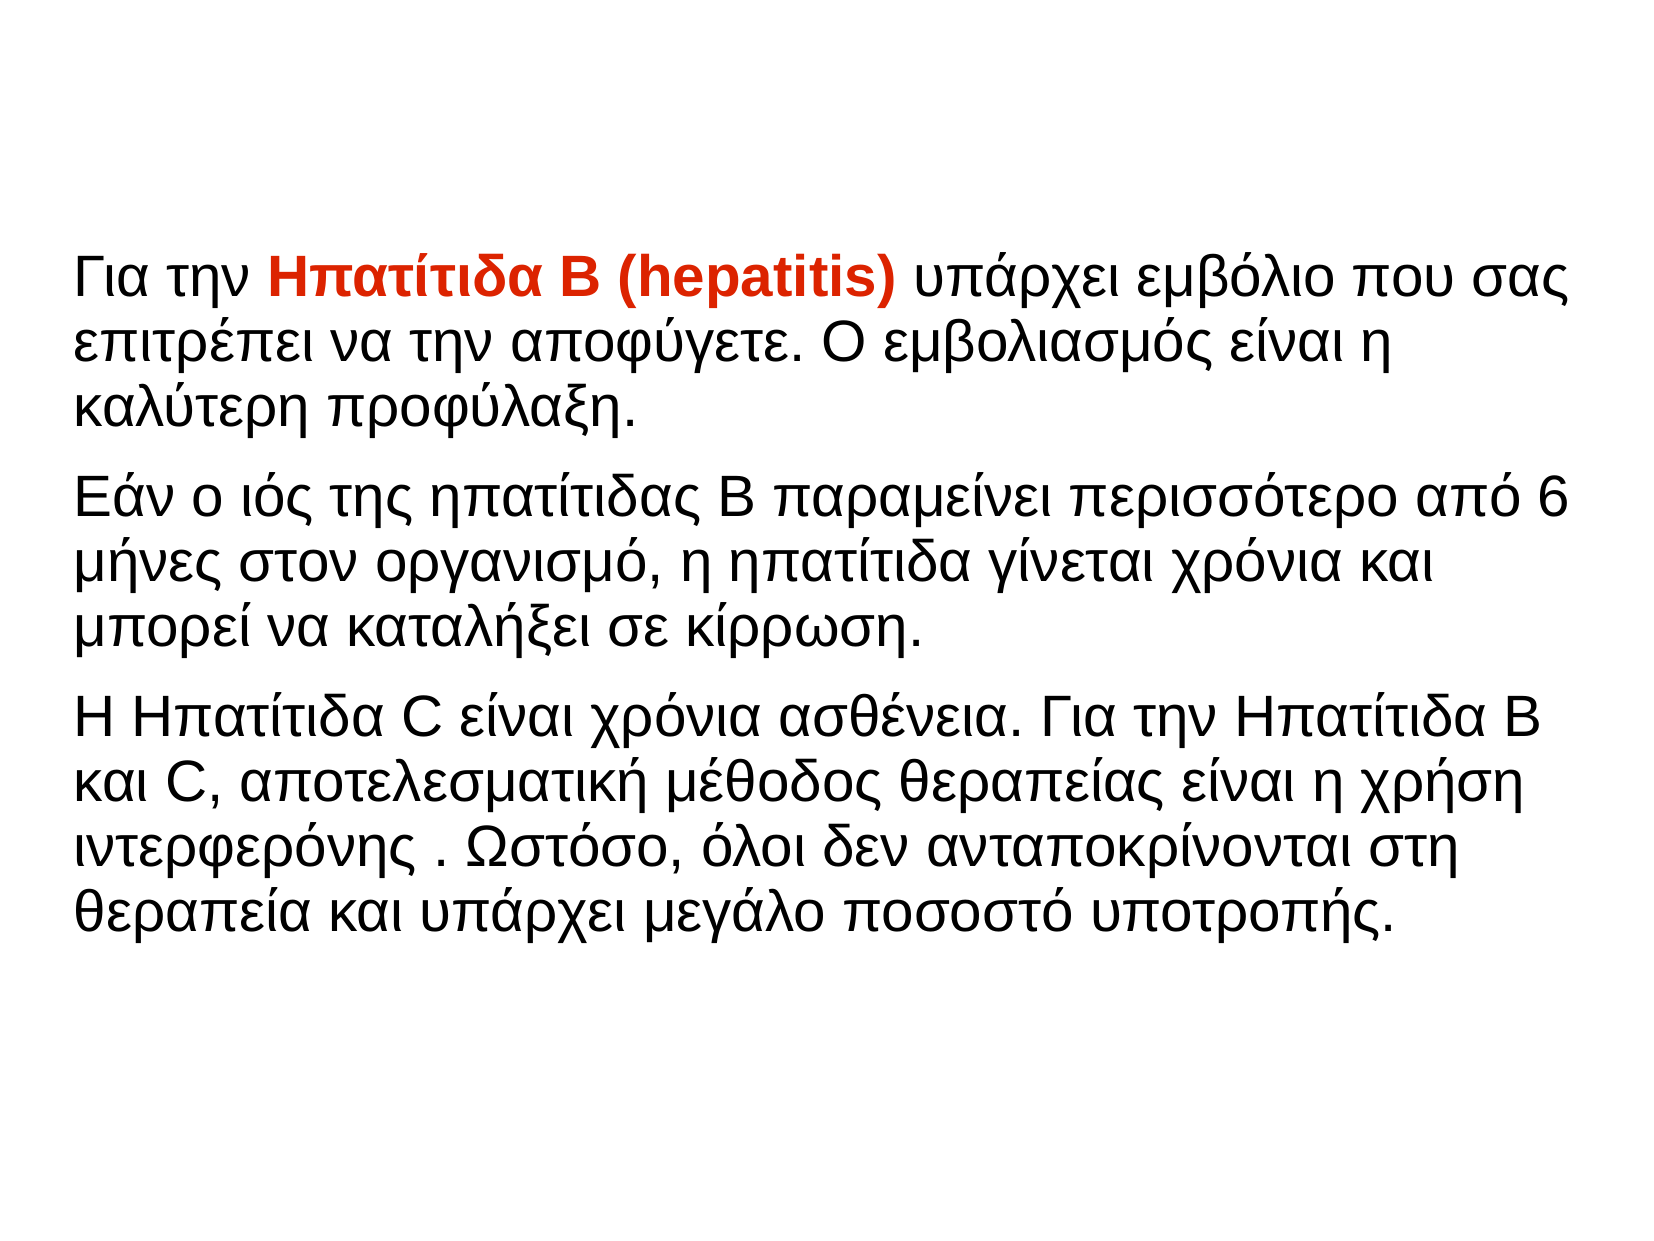

Για την Ηπατίτιδα Β (hepatitis) υπάρχει εμβόλιο που σας επιτρέπει να την αποφύγετε. Ο εμβολιασμός είναι η καλύτερη προφύλαξη.
Εάν ο ιός της ηπατίτιδας Β παραμείνει περισσότερο από 6 μήνες στον οργανισμό, η ηπατίτιδα γίνεται χρόνια και μπορεί να καταλήξει σε κίρρωση.
Η Ηπατίτιδα C είναι χρόνια ασθένεια. Για την Ηπατίτιδα B και C, αποτελεσματική μέθοδος θεραπείας είναι η χρήση ιντερφερόνης . Ωστόσο, όλοι δεν ανταποκρίνονται στη θεραπεία και υπάρχει μεγάλο ποσοστό υποτροπής.